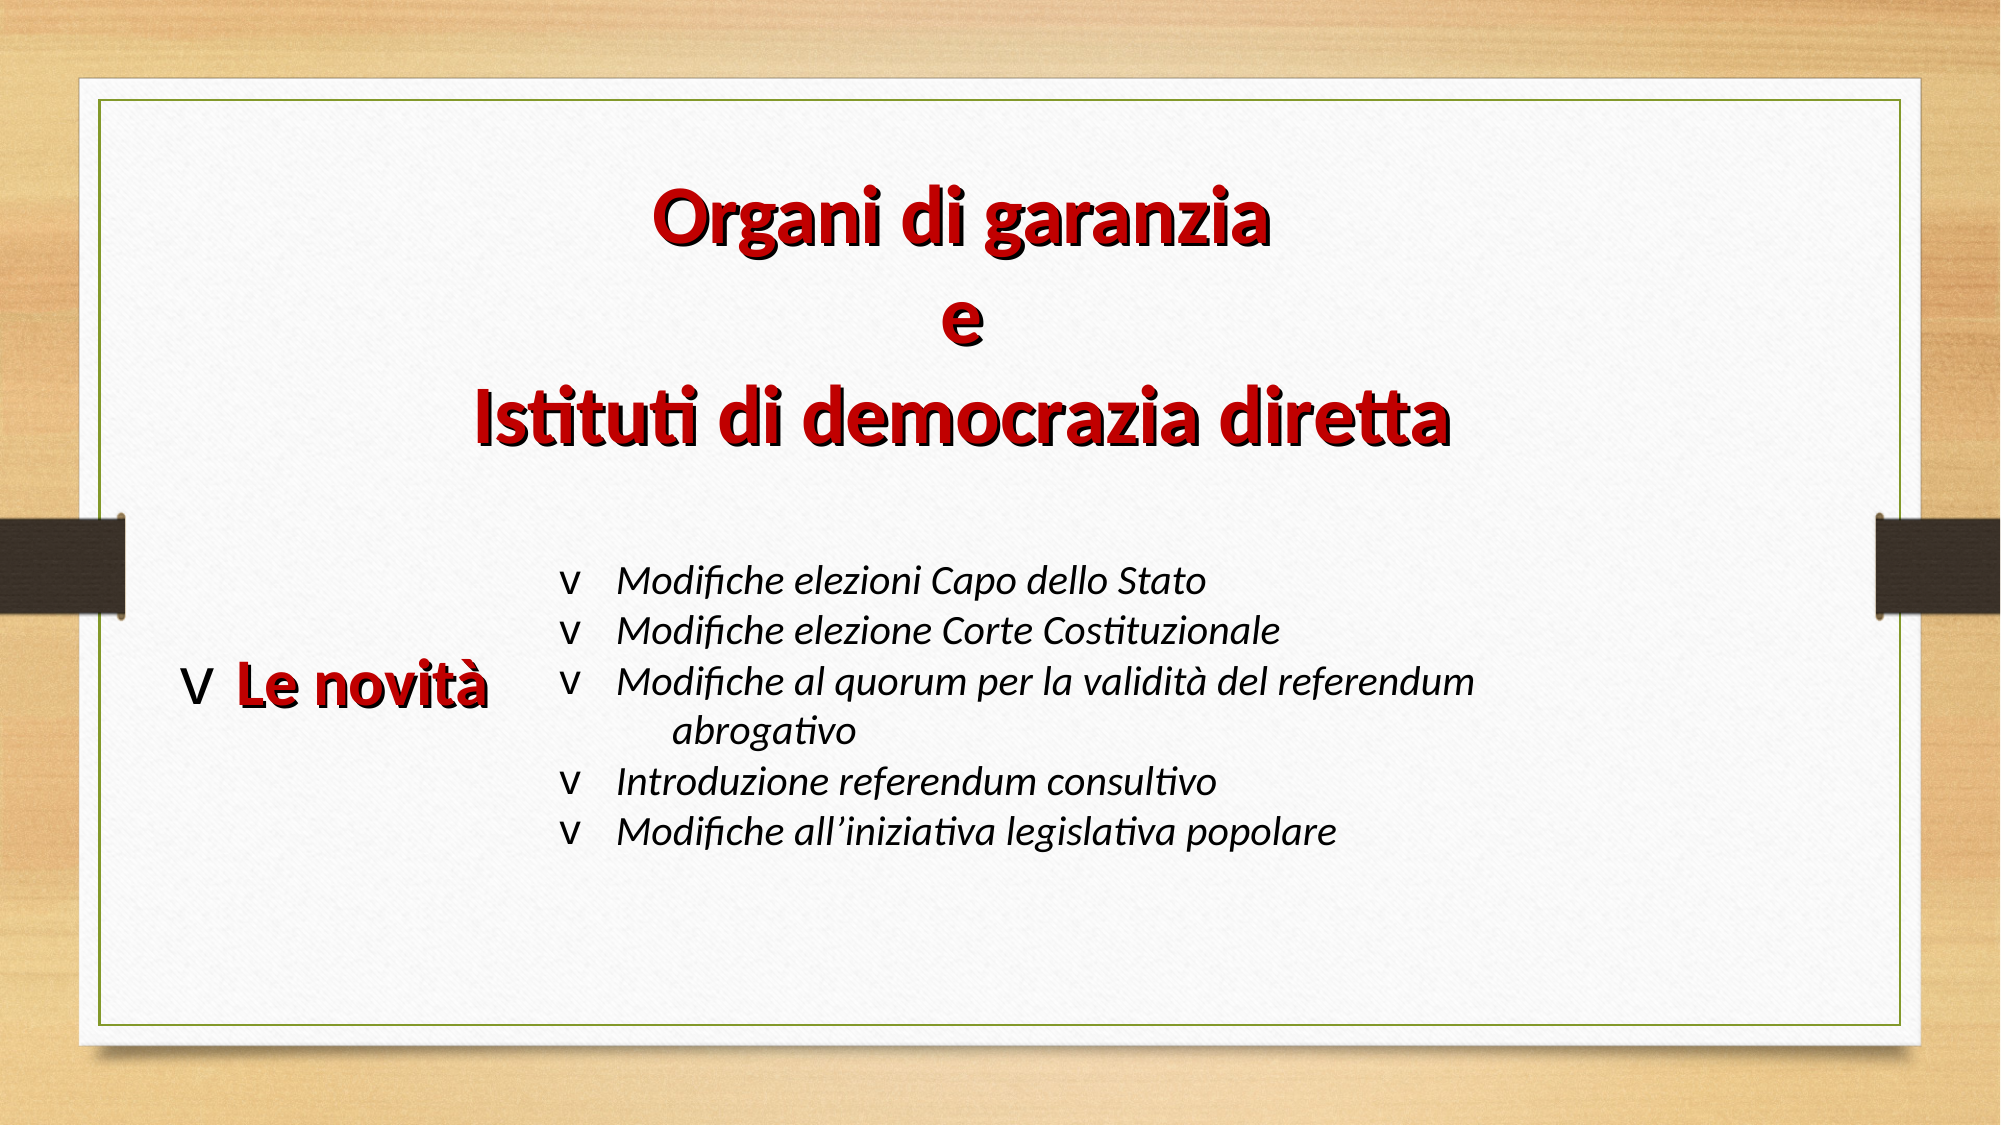

Organi di garanzia
e
Istituti di democrazia diretta
Modifiche elezioni Capo dello Stato
Modifiche elezione Corte Costituzionale
Modifiche al quorum per la validità del referendum abrogativo
Introduzione referendum consultivo
Modifiche all’iniziativa legislativa popolare
Le novità